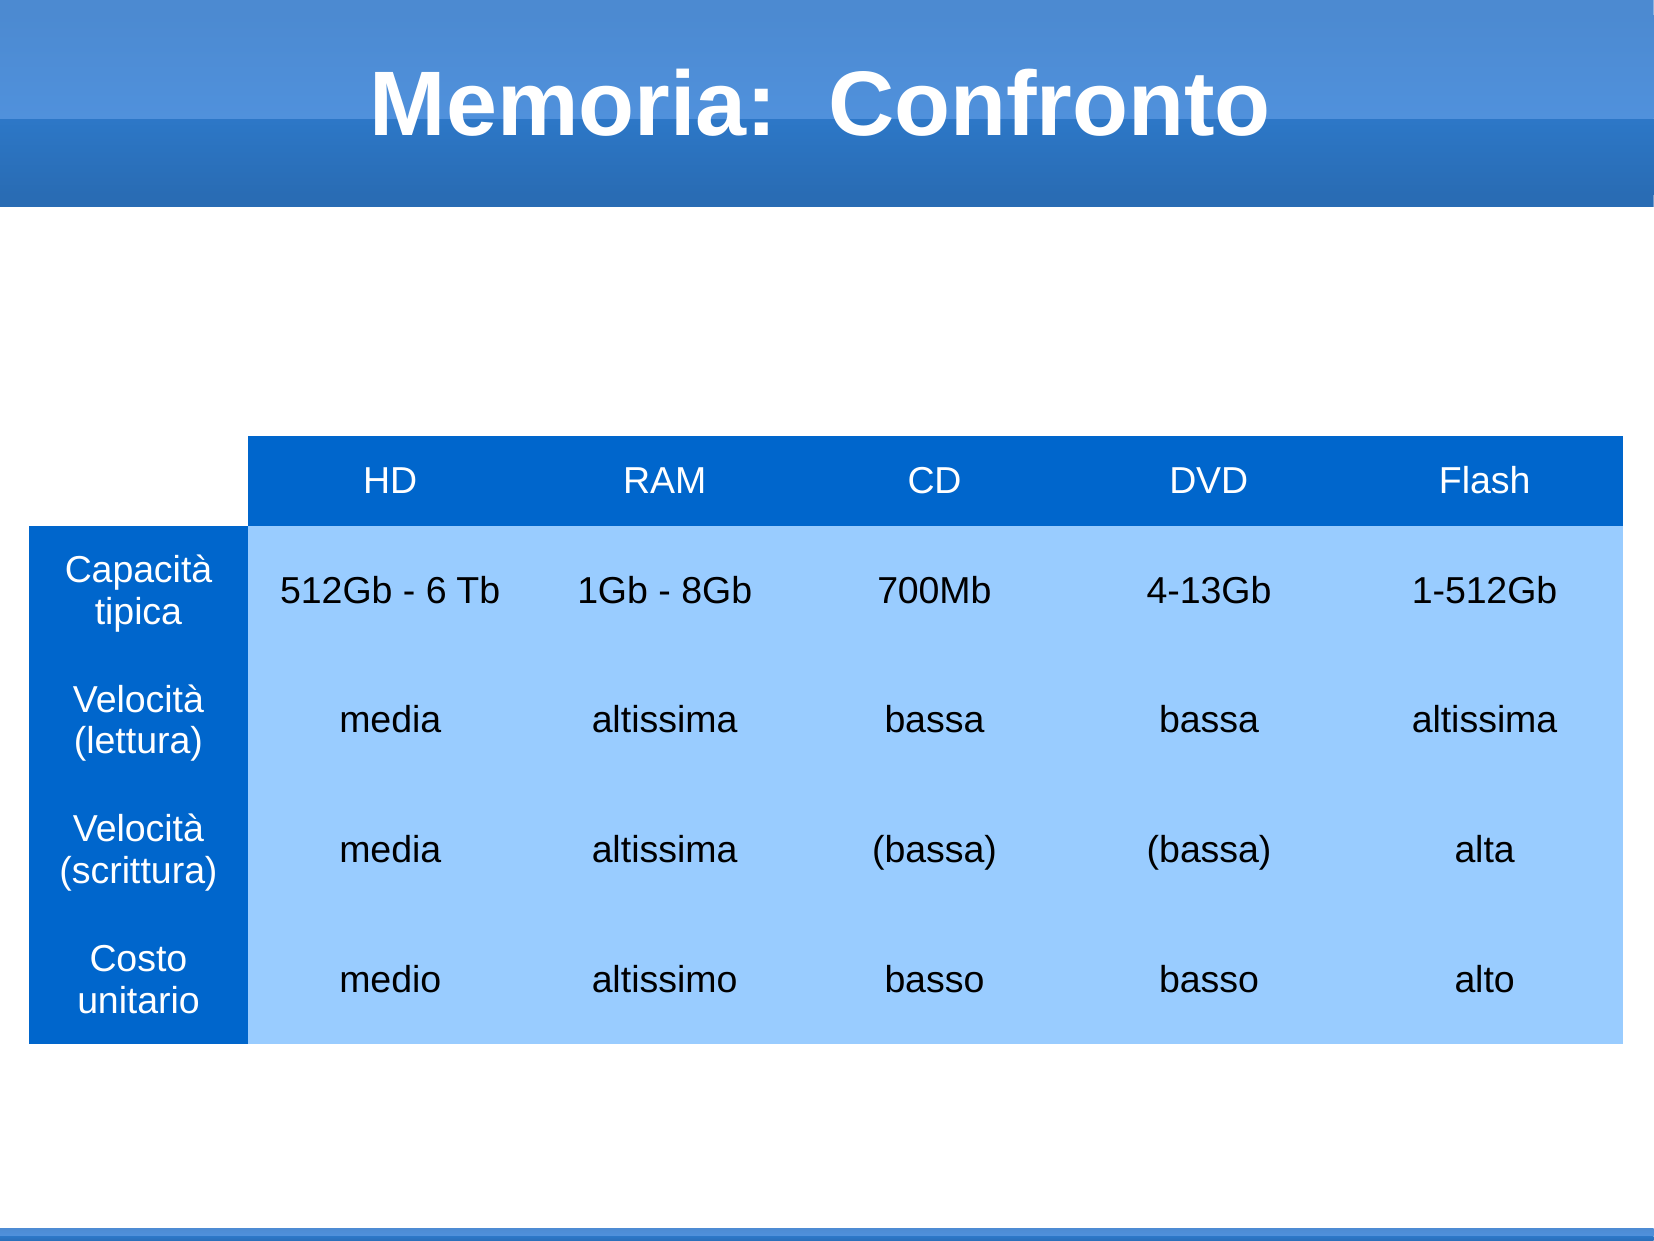

# Memoria: Confronto
| | HD | RAM | CD | DVD | Flash |
| --- | --- | --- | --- | --- | --- |
| Capacità tipica | 512Gb - 6 Tb | 1Gb - 8Gb | 700Mb | 4-13Gb | 1-512Gb |
| Velocità (lettura) | media | altissima | bassa | bassa | altissima |
| Velocità (scrittura) | media | altissima | (bassa) | (bassa) | alta |
| Costo unitario | medio | altissimo | basso | basso | alto |